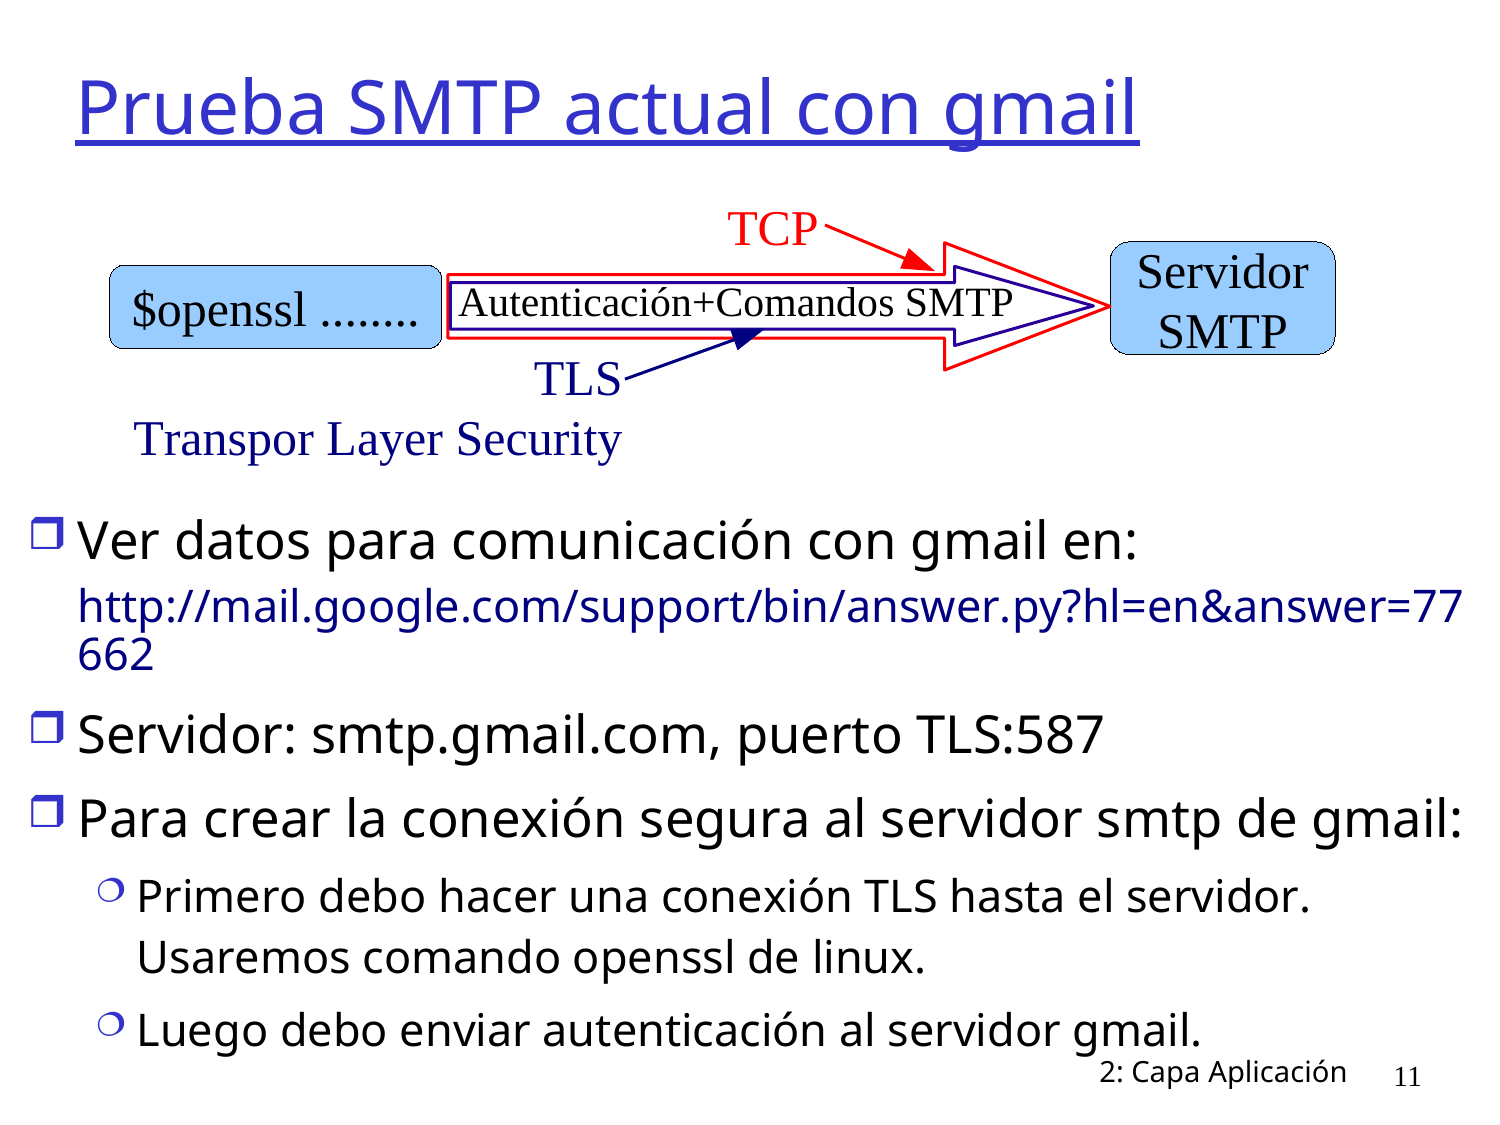

# Prueba SMTP actual con gmail
TCP
Servidor
SMTP
$openssl ........
Autenticación+Comandos SMTP
TLS
Transpor Layer Security
Ver datos para comunicación con gmail en: http://mail.google.com/support/bin/answer.py?hl=en&answer=77662
Servidor: smtp.gmail.com, puerto TLS:587
Para crear la conexión segura al servidor smtp de gmail:
Primero debo hacer una conexión TLS hasta el servidor. Usaremos comando openssl de linux.
Luego debo enviar autenticación al servidor gmail.